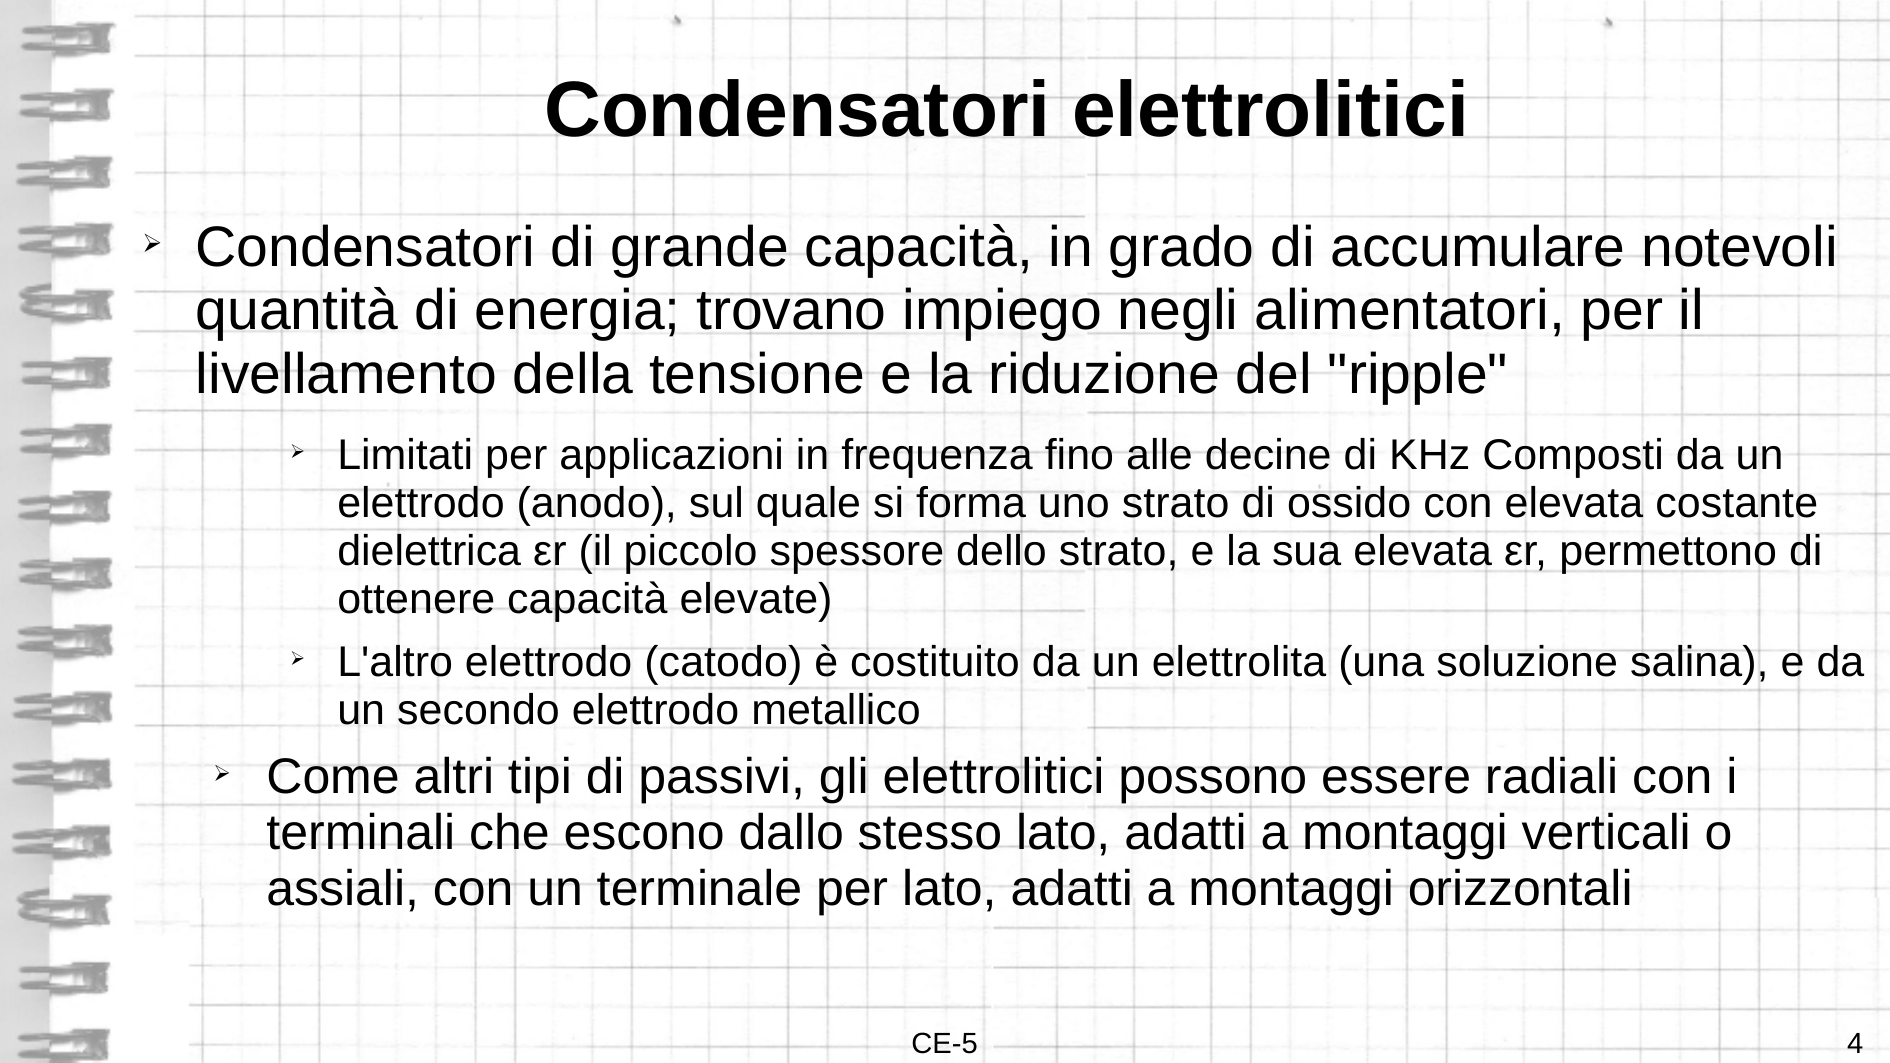

# Condensatori elettrolitici
Condensatori di grande capacità, in grado di accumulare notevoli quantità di energia; trovano impiego negli alimentatori, per il livellamento della tensione e la riduzione del "ripple"
Limitati per applicazioni in frequenza fino alle decine di KHz Composti da un elettrodo (anodo), sul quale si forma uno strato di ossido con elevata costante dielettrica εr (il piccolo spessore dello strato, e la sua elevata εr, permettono di ottenere capacità elevate)
L'altro elettrodo (catodo) è costituito da un elettrolita (una soluzione salina), e da un secondo elettrodo metallico
Come altri tipi di passivi, gli elettrolitici possono essere radiali con i terminali che escono dallo stesso lato, adatti a montaggi verticali o assiali, con un terminale per lato, adatti a montaggi orizzontali
CE-5
4